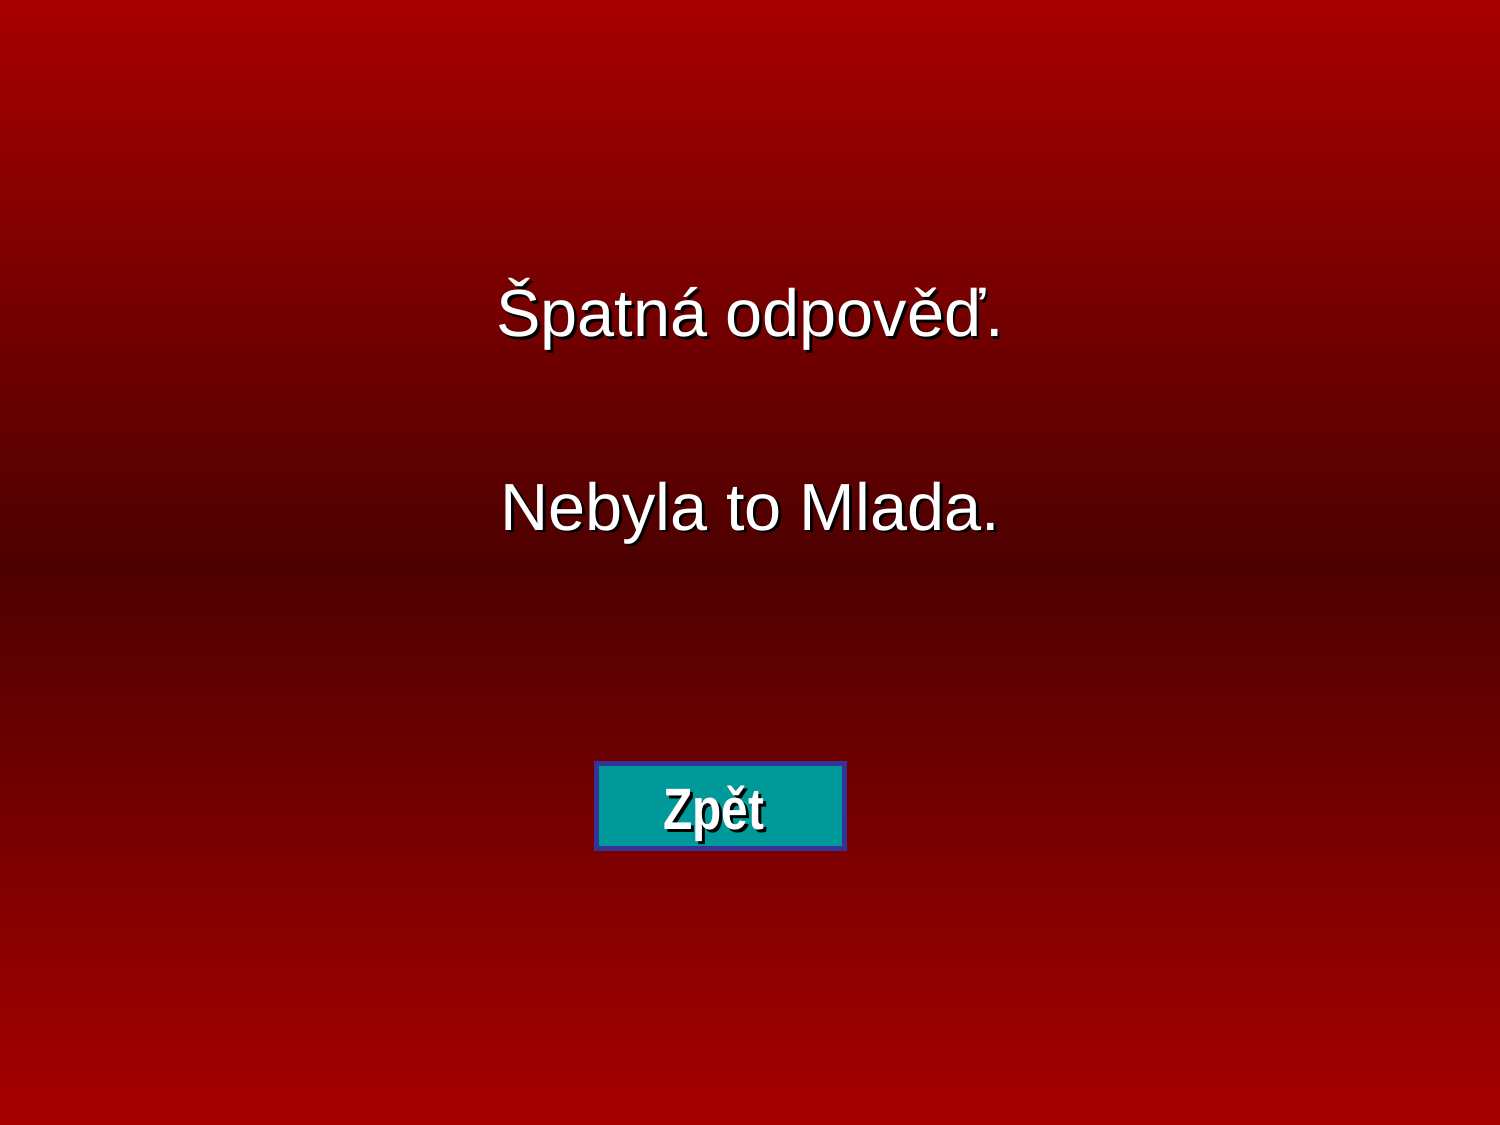

#
Špatná odpověď.
Nebyla to Mlada.
Zpět